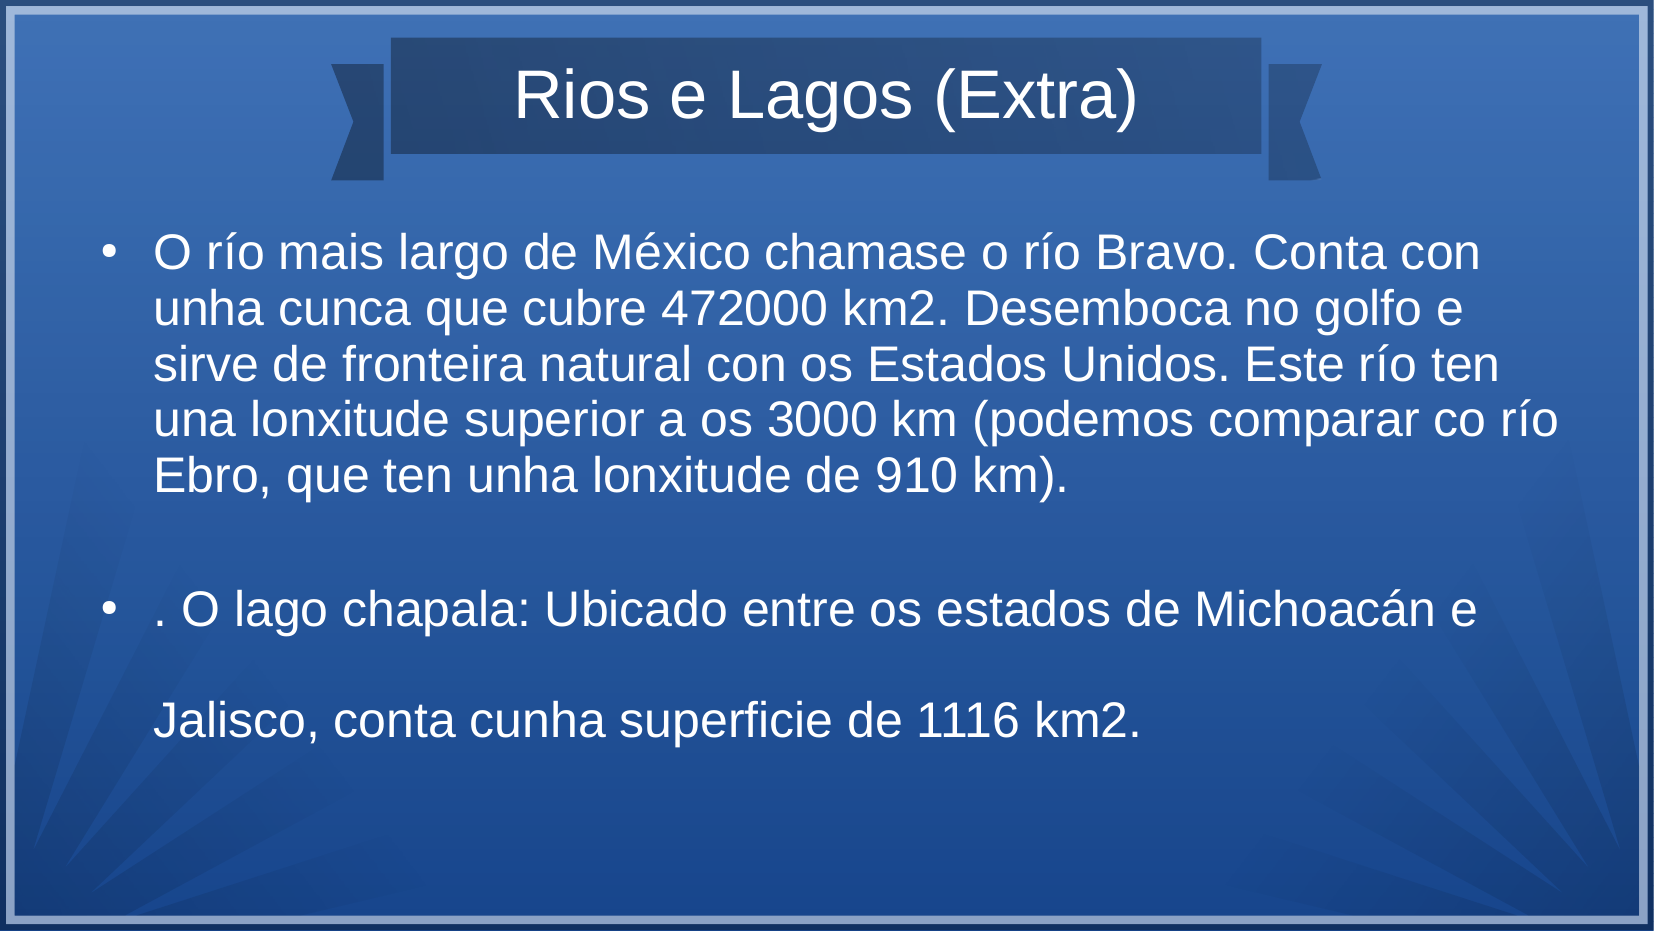

# Rios e Lagos (Extra)
O río mais largo de México chamase o río Bravo. Conta con unha cunca que cubre 472000 km2. Desemboca no golfo e sirve de fronteira natural con os Estados Unidos. Este río ten una lonxitude superior a os 3000 km (podemos comparar co río Ebro, que ten unha lonxitude de 910 km).
. O lago chapala: Ubicado entre os estados de Michoacán e Jalisco, conta cunha superficie de 1116 km2.